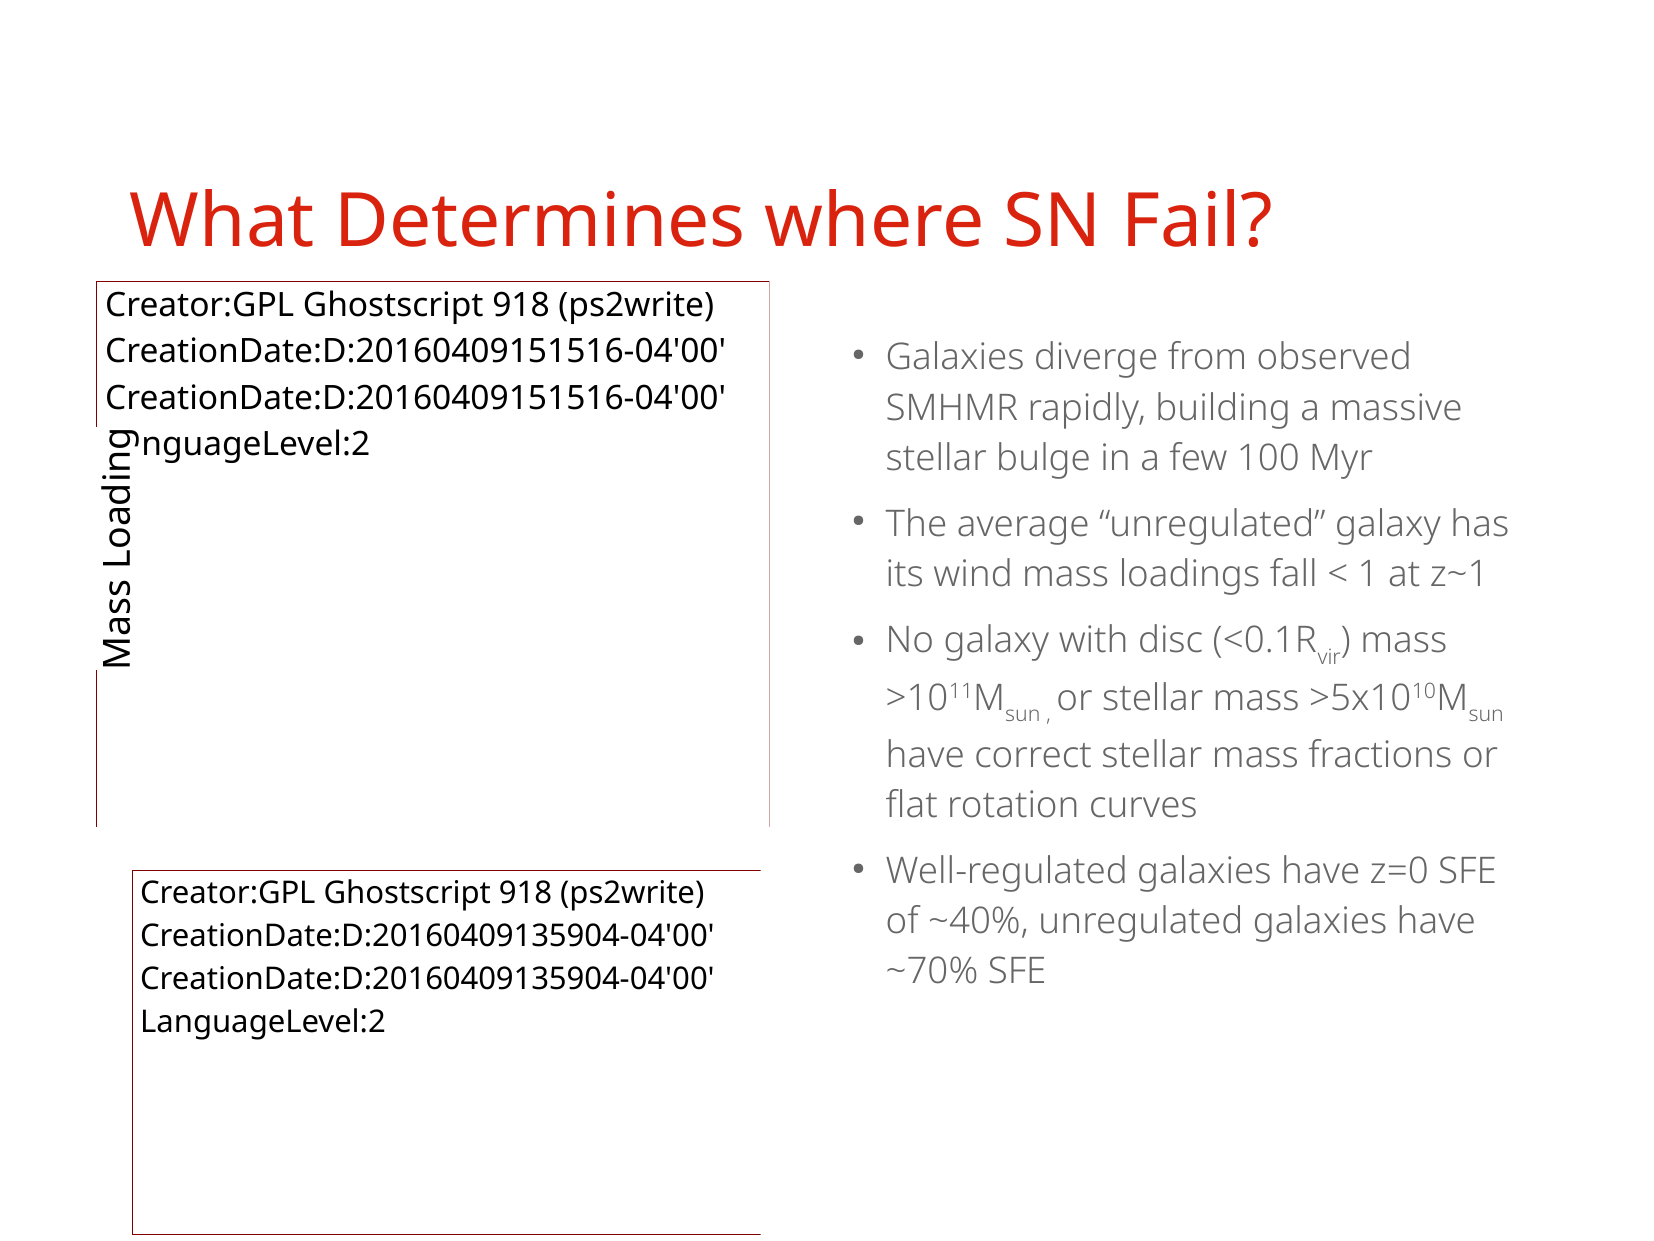

# What Determines where SN Fail?
Galaxies diverge from observed SMHMR rapidly, building a massive stellar bulge in a few 100 Myr
The average “unregulated” galaxy has its wind mass loadings fall < 1 at z~1
No galaxy with disc (<0.1Rvir) mass >1011Msun , or stellar mass >5x1010Msun have correct stellar mass fractions or flat rotation curves
Well-regulated galaxies have z=0 SFE of ~40%, unregulated galaxies have ~70% SFE
Mass Loading